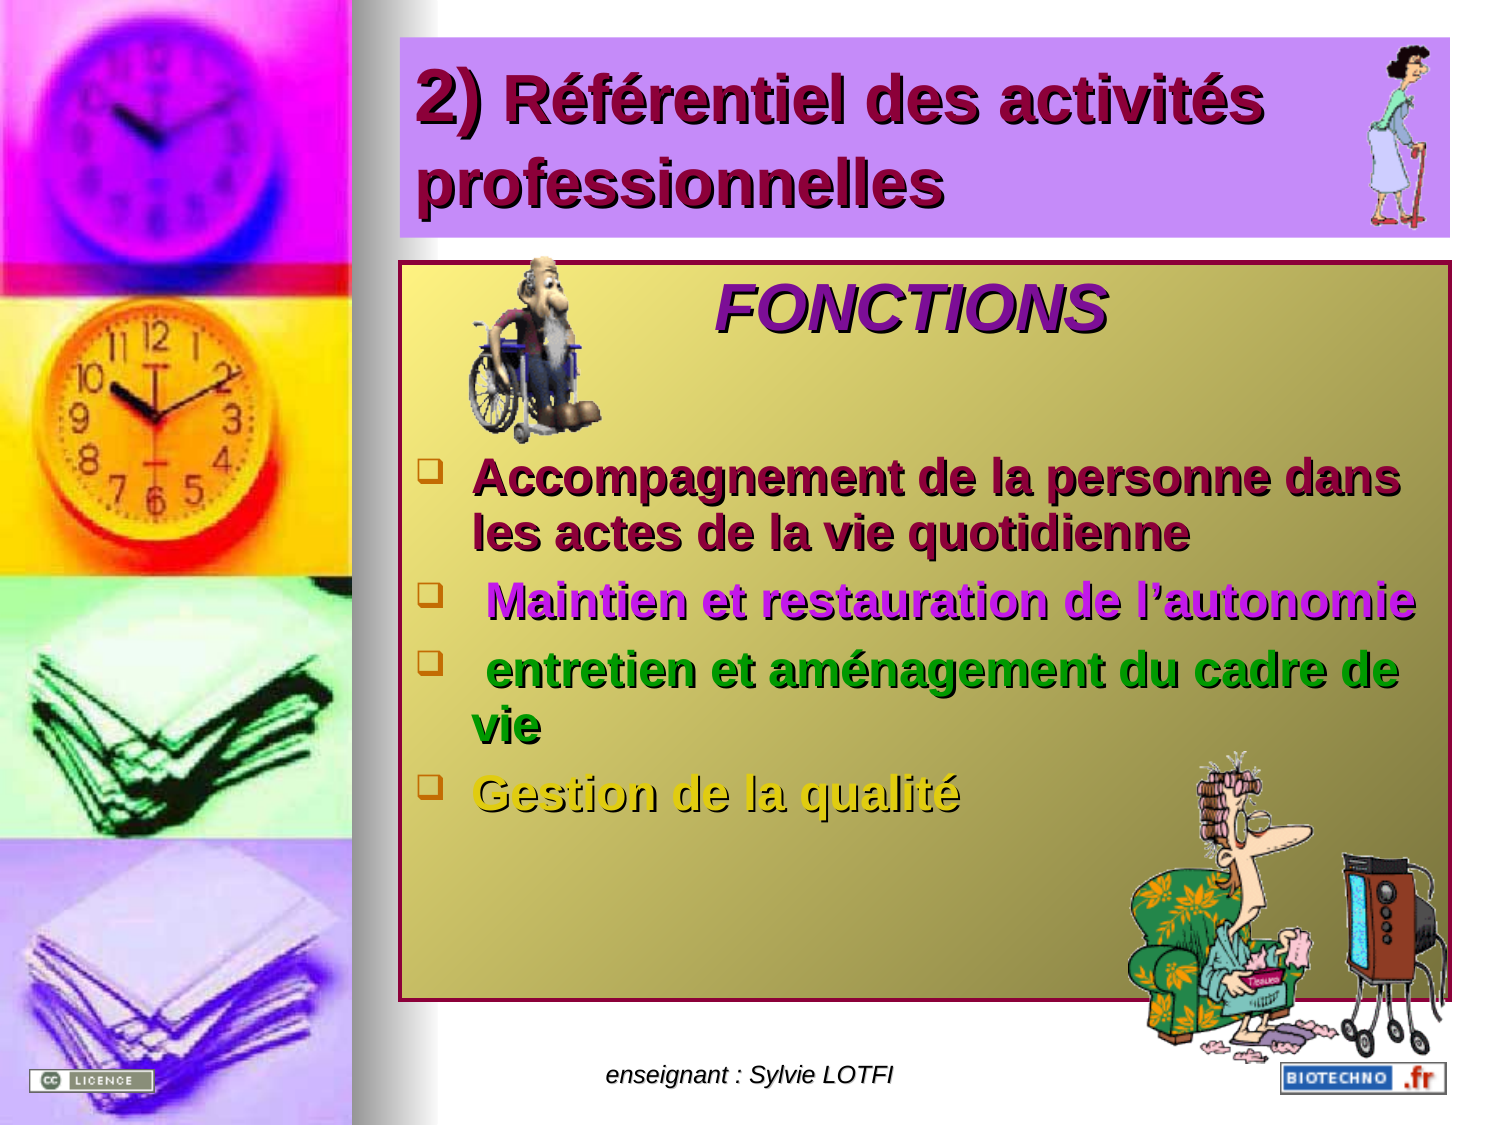

# 2) Référentiel des activités professionnelles
			FONCTIONS
Accompagnement de la personne dans les actes de la vie quotidienne
 Maintien et restauration de l’autonomie
 entretien et aménagement du cadre de vie
Gestion de la qualité